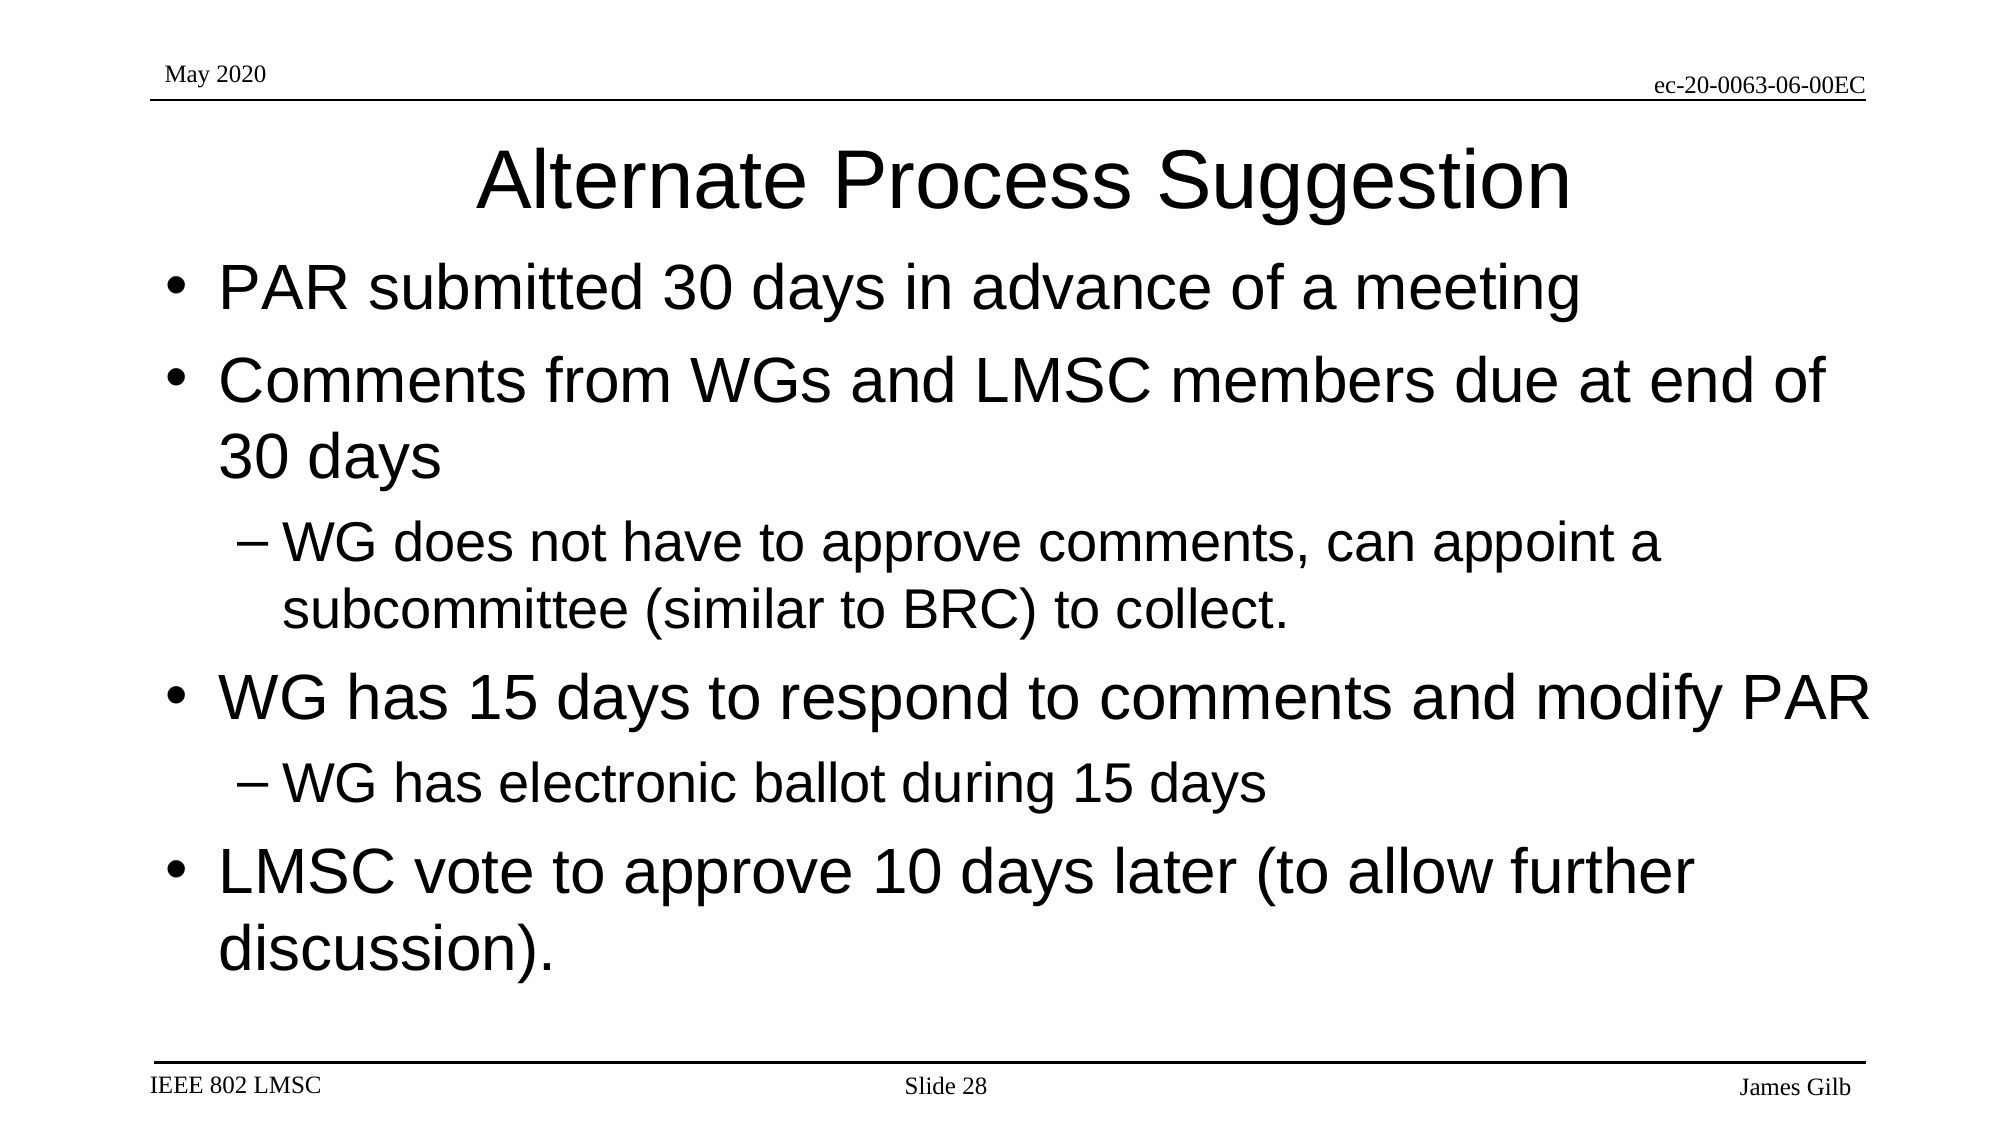

# Alternate Process Suggestion
PAR submitted 30 days in advance of a meeting
Comments from WGs and LMSC members due at end of 30 days
WG does not have to approve comments, can appoint a subcommittee (similar to BRC) to collect.
WG has 15 days to respond to comments and modify PAR
WG has electronic ballot during 15 days
LMSC vote to approve 10 days later (to allow further discussion).
28